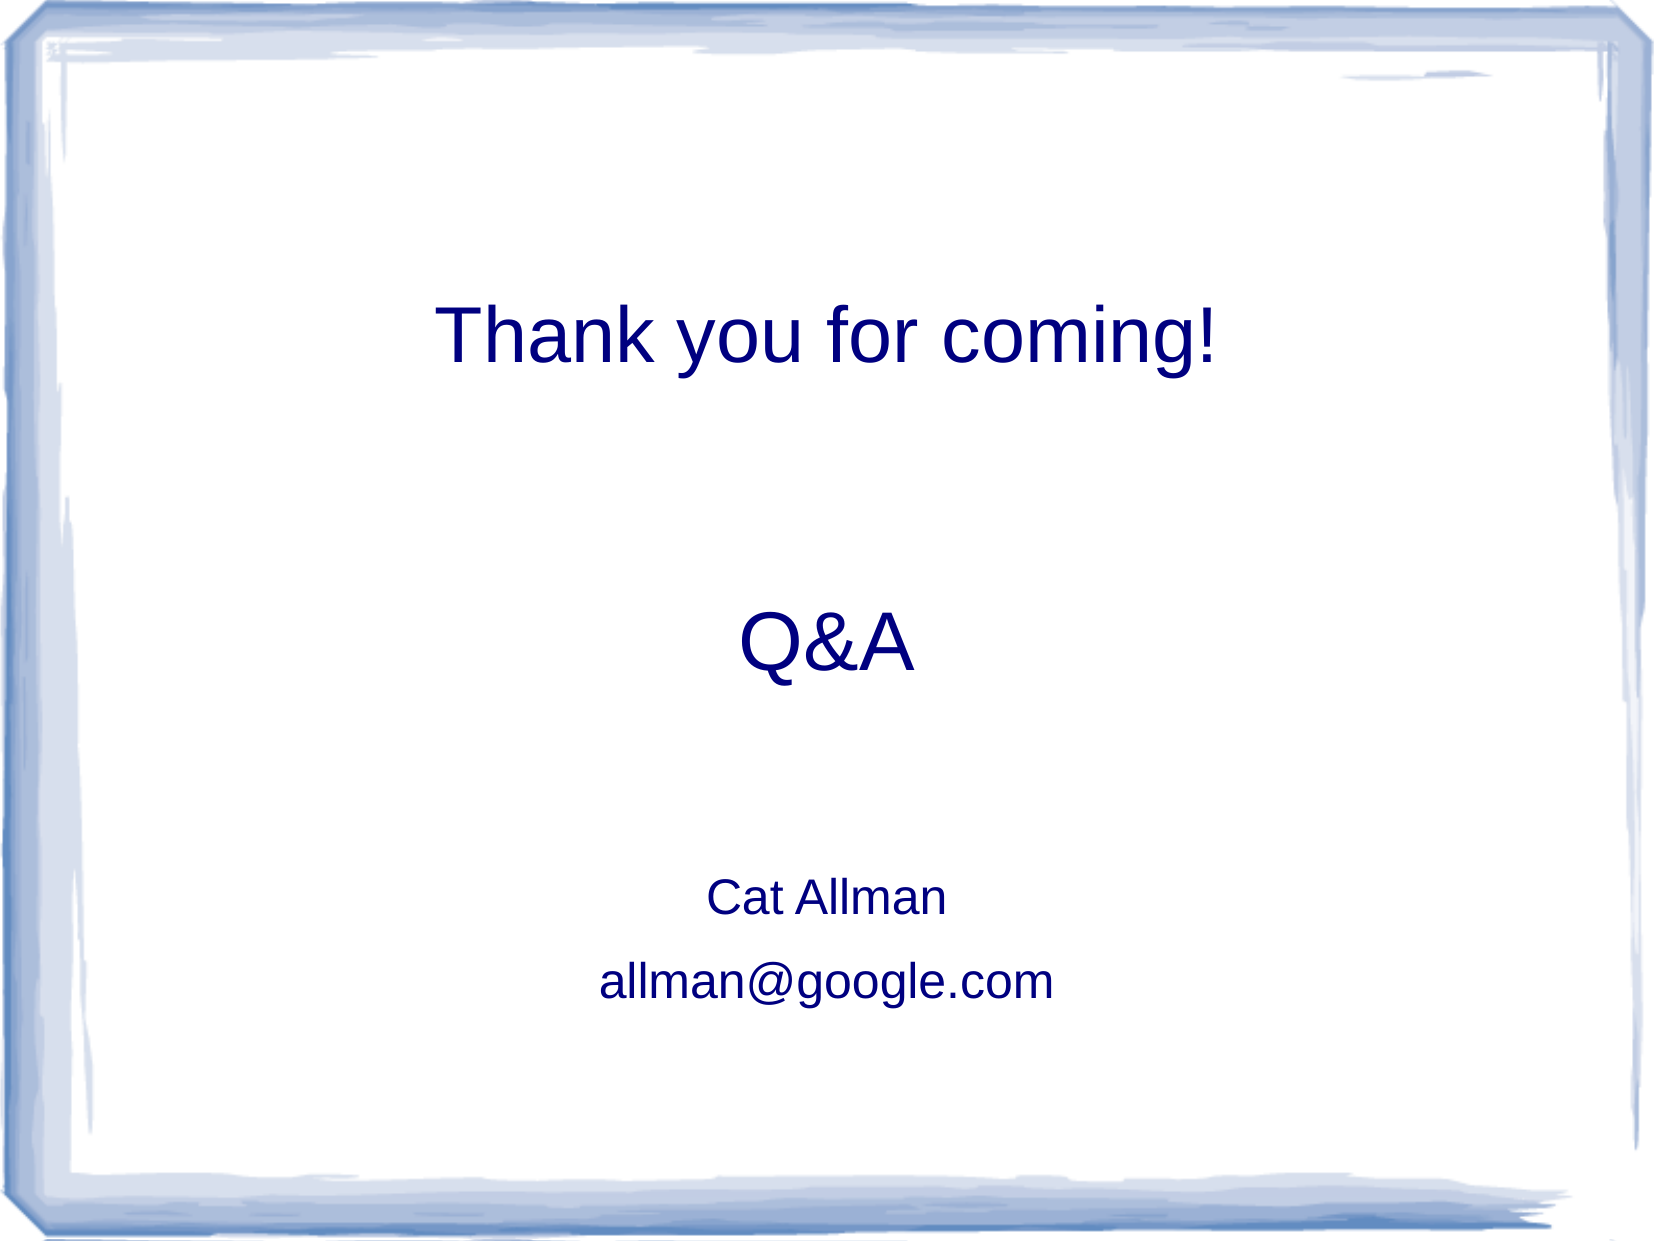

# Thank you for coming!
Q&A
Cat Allman
allman@google.com